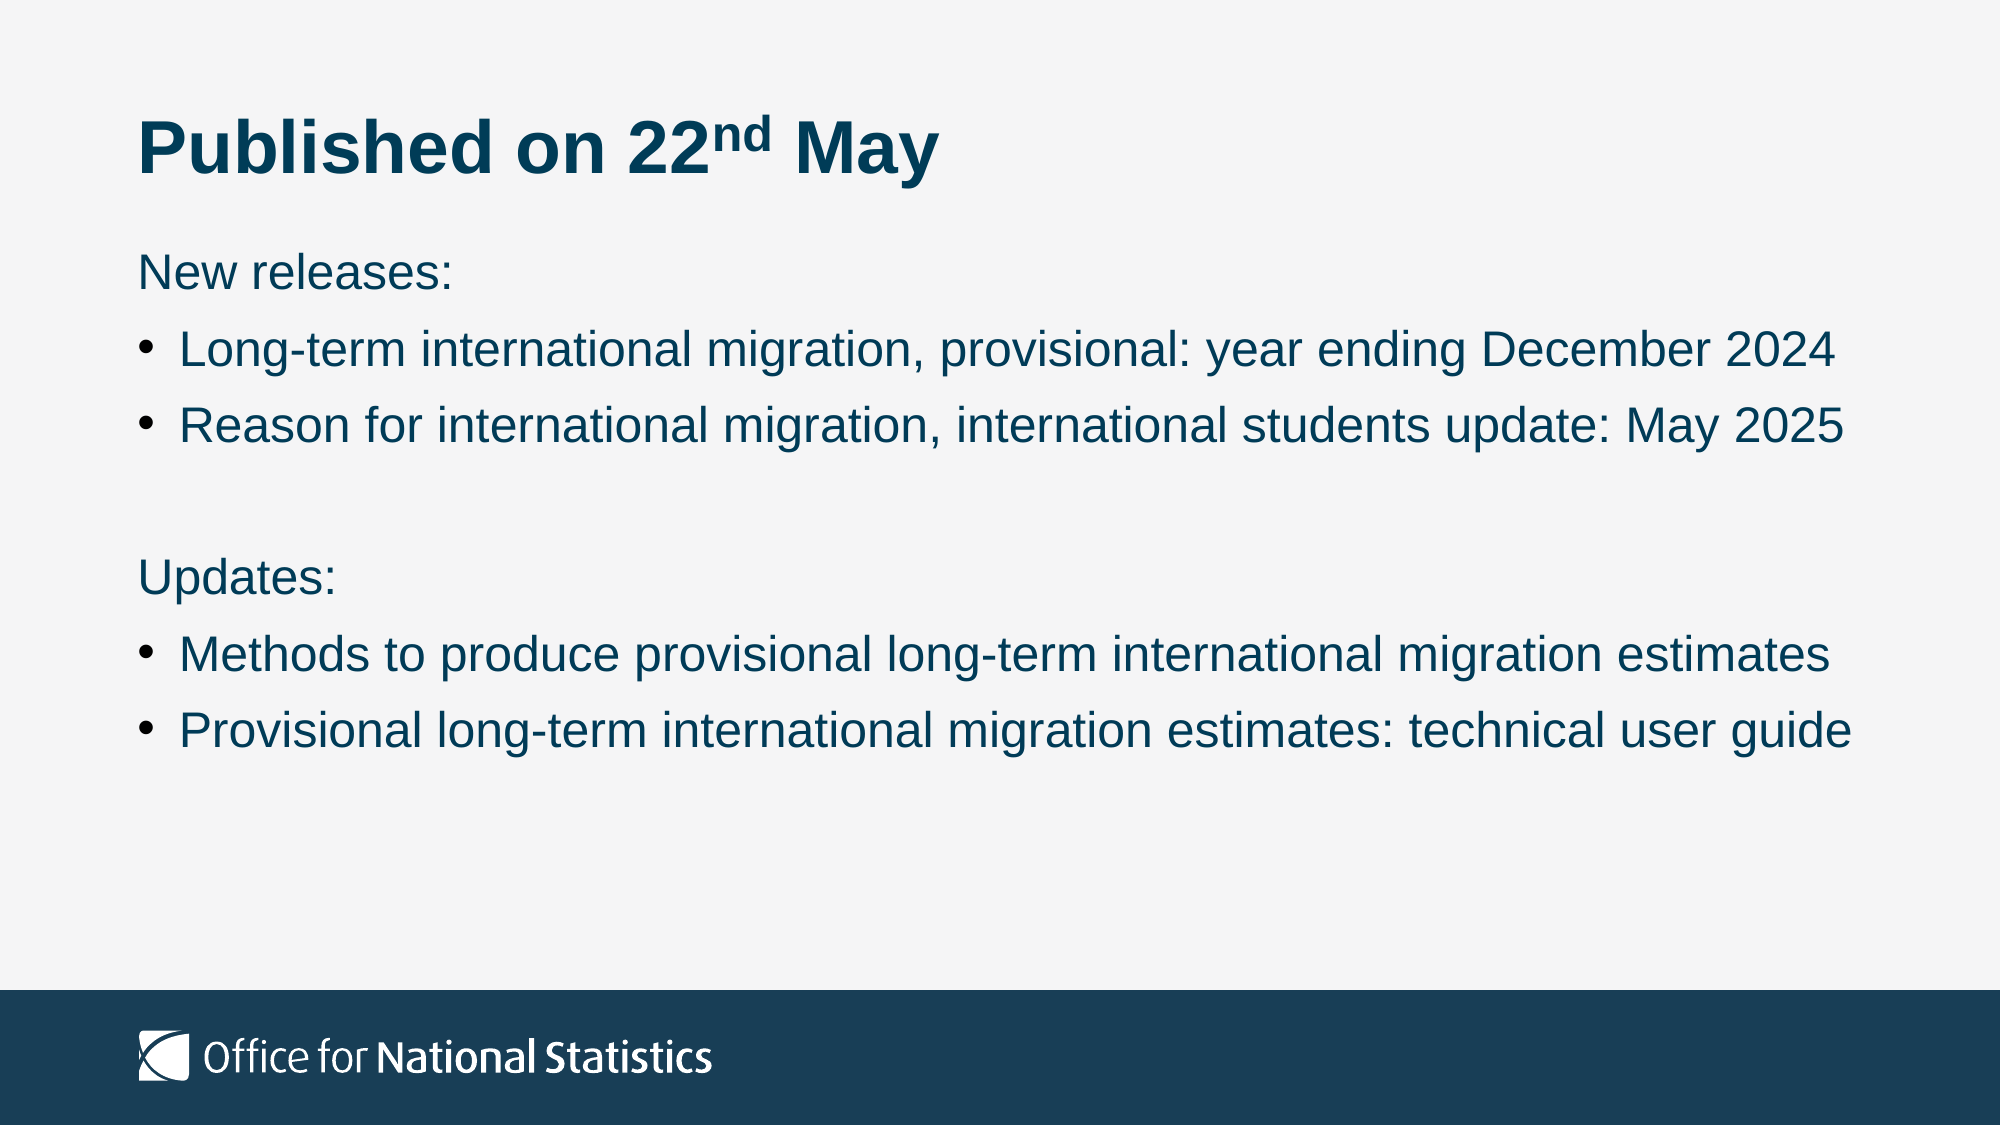

Published on 22nd May
# New releases:
Long-term international migration, provisional: year ending December 2024
Reason for international migration, international students update: May 2025
Updates:
Methods to produce provisional long-term international migration estimates
Provisional long-term international migration estimates: technical user guide